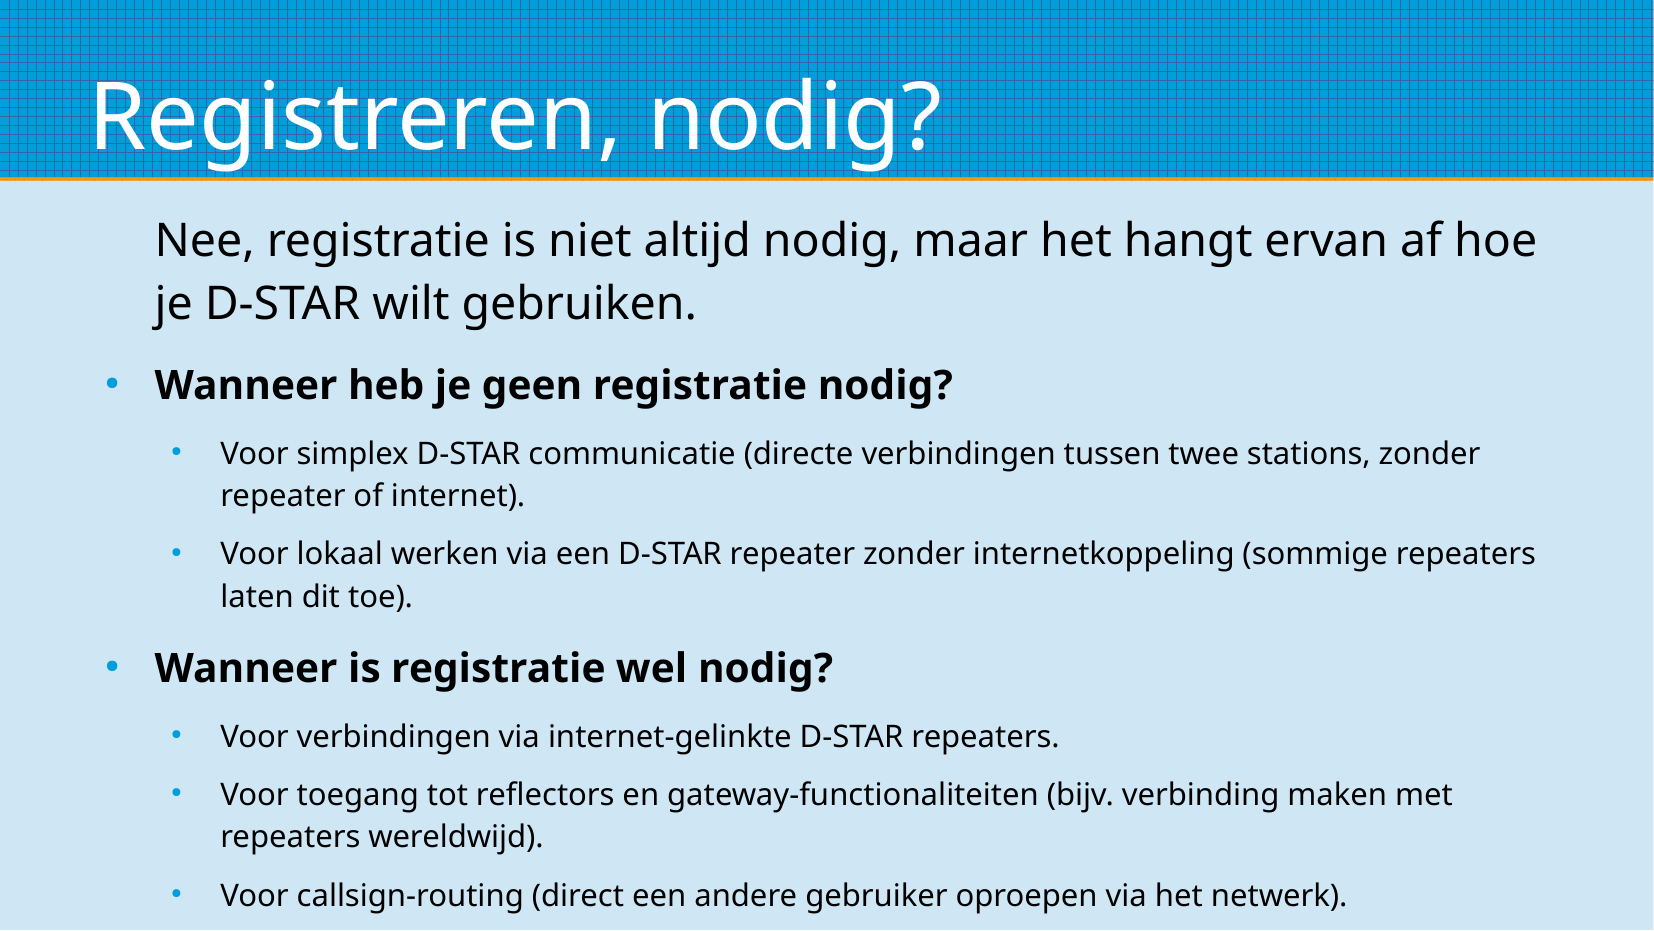

# Registreren, nodig?
Nee, registratie is niet altijd nodig, maar het hangt ervan af hoe je D-STAR wilt gebruiken.
Wanneer heb je geen registratie nodig?
Voor simplex D-STAR communicatie (directe verbindingen tussen twee stations, zonder repeater of internet).
Voor lokaal werken via een D-STAR repeater zonder internetkoppeling (sommige repeaters laten dit toe).
Wanneer is registratie wel nodig?
Voor verbindingen via internet-gelinkte D-STAR repeaters.
Voor toegang tot reflectors en gateway-functionaliteiten (bijv. verbinding maken met repeaters wereldwijd).
Voor callsign-routing (direct een andere gebruiker oproepen via het netwerk).